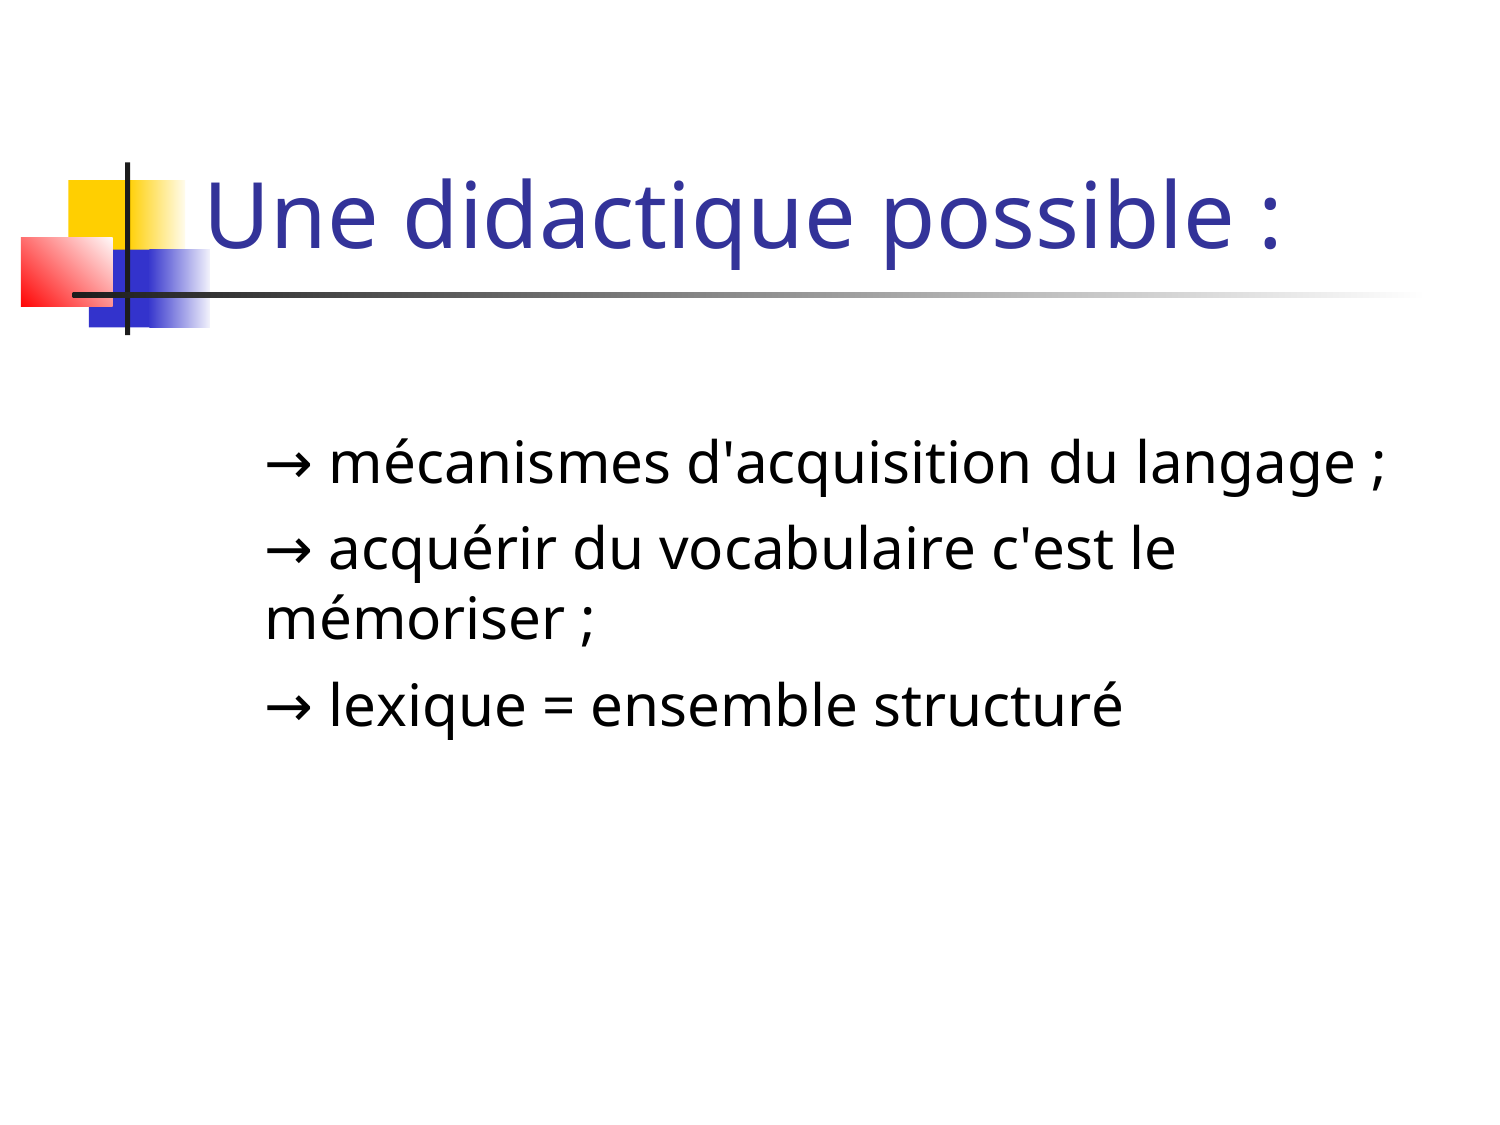

# Une didactique possible :
→ mécanismes d'acquisition du langage ;
→ acquérir du vocabulaire c'est le mémoriser ;
→ lexique = ensemble structuré